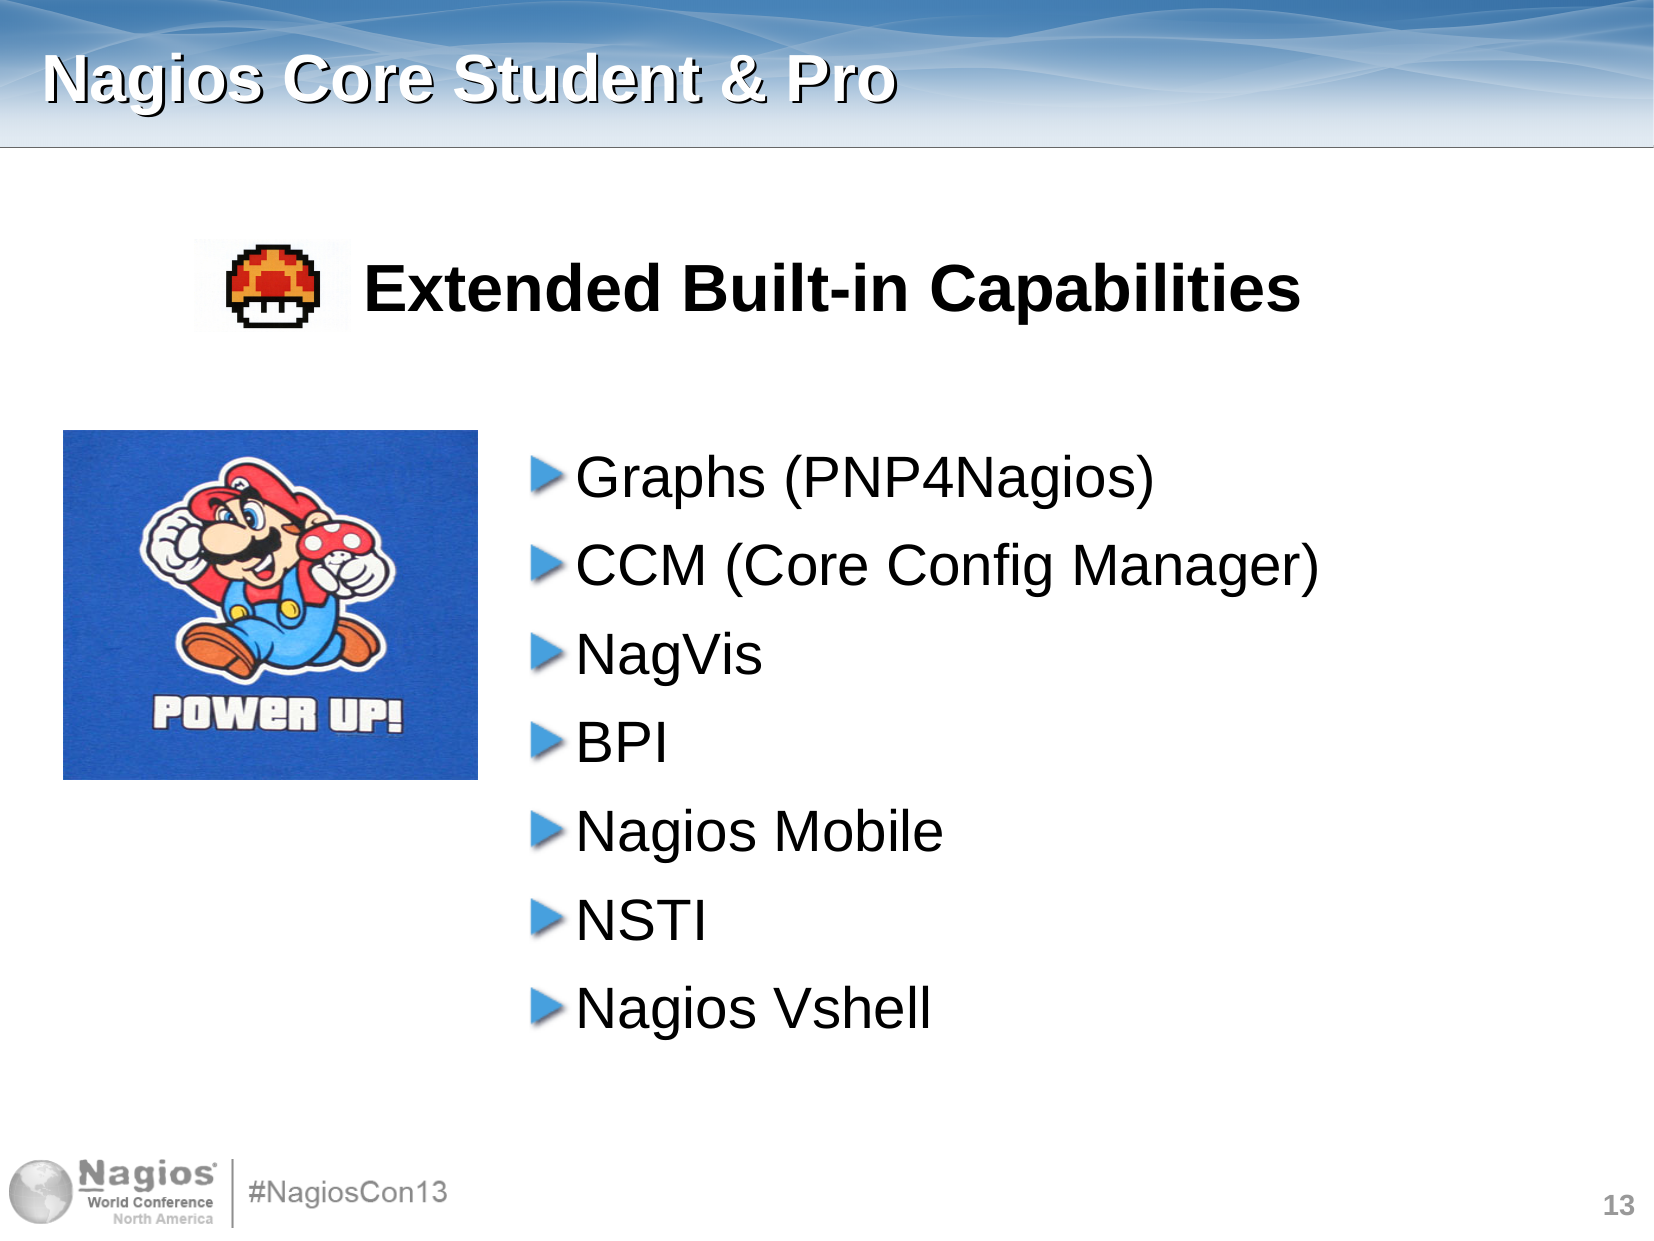

# Nagios Core Student & Pro
Extended Built-in Capabilities
Graphs (PNP4Nagios)
CCM (Core Config Manager)
NagVis
BPI
Nagios Mobile
NSTI
Nagios Vshell
| |
| --- |
13